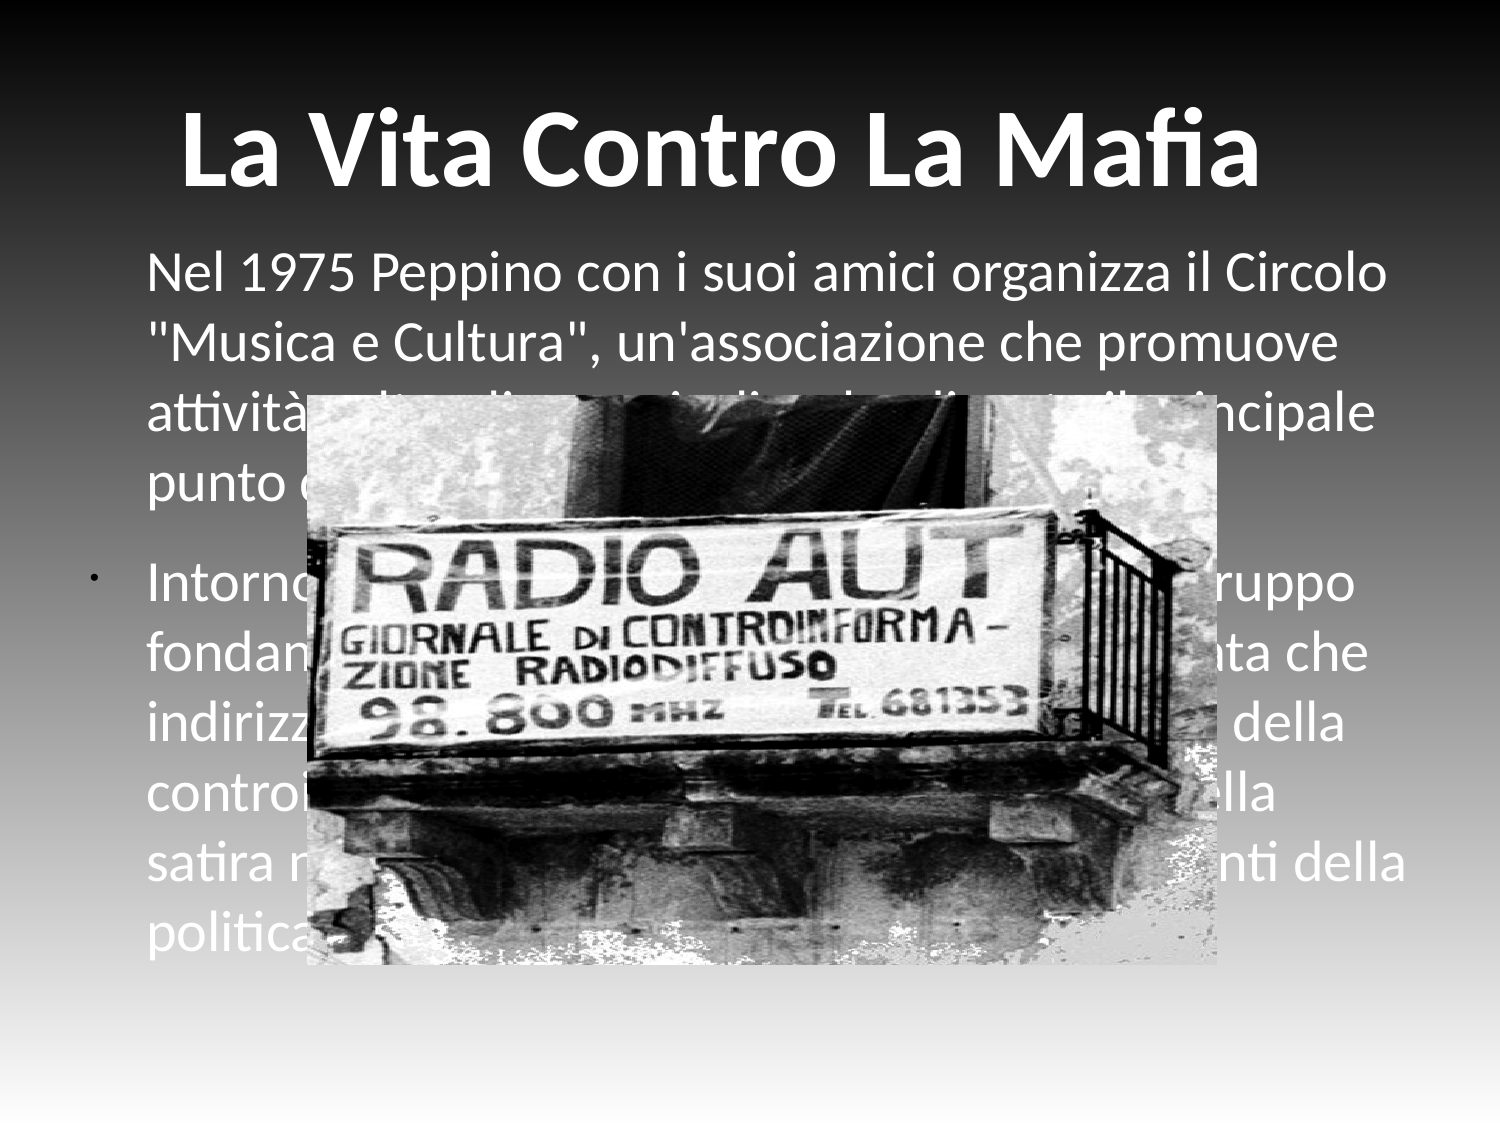

#
La Vita Contro La Mafia
Nel 1975 Peppino con i suoi amici organizza il Circolo "Musica e Cultura", un'associazione che promuove attività culturali e musicali e che diventa il principale punto di riferimento per i giovani di Cinisi.
Intorno al 1977 Giuseppe Impastato e il suo gruppo fondano Radio Aut, un'emittente autofinanziata che indirizza i suoi sforzi e le sue scelte nel campo della controinformazione e soprattutto in quello della satira nei confronti della mafia e degli esponenti della politica locale.